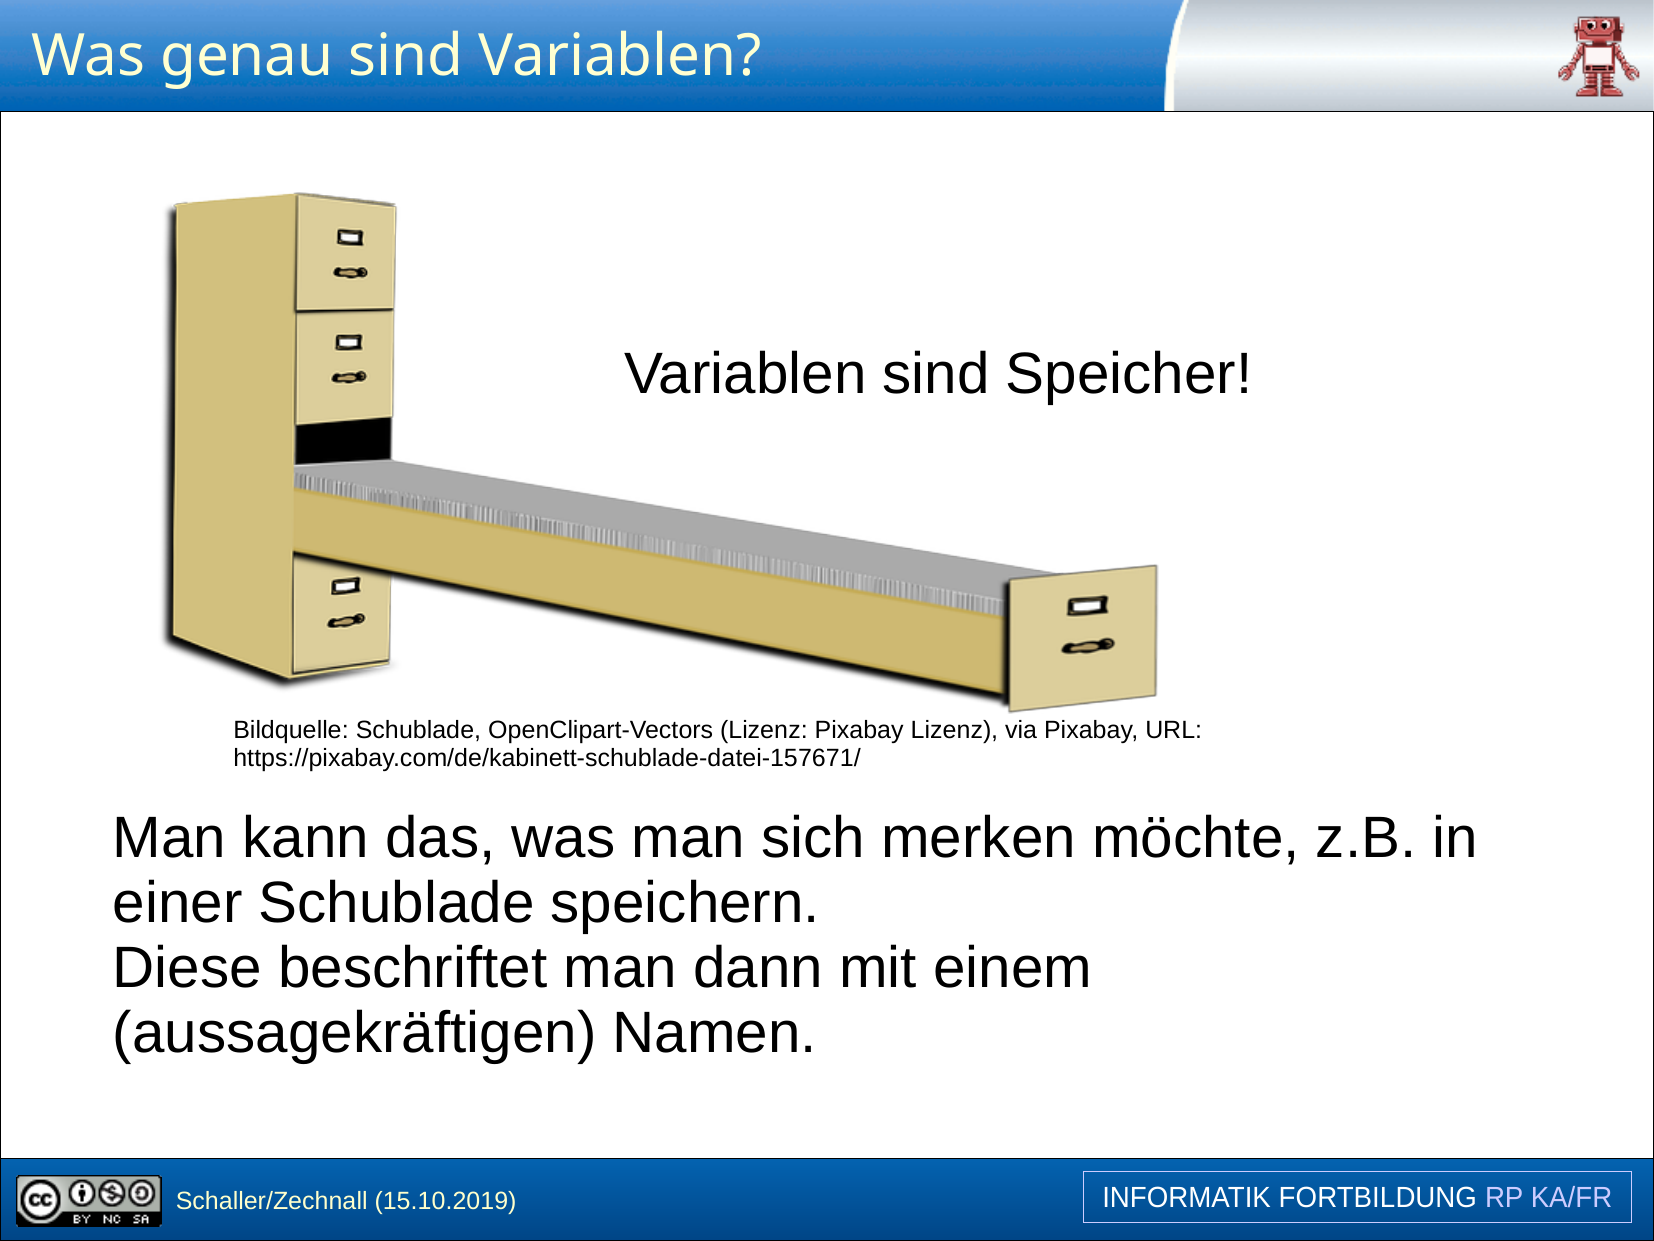

# Was genau sind Variablen?
Variablen sind Speicher!
Bildquelle: Schublade, OpenClipart-Vectors (Lizenz: Pixabay Lizenz), via Pixabay, URL: https://pixabay.com/de/kabinett-schublade-datei-157671/
Man kann das, was man sich merken möchte, z.B. in einer Schublade speichern.
Diese beschriftet man dann mit einem (aussagekräftigen) Namen.
3
23.04.2009